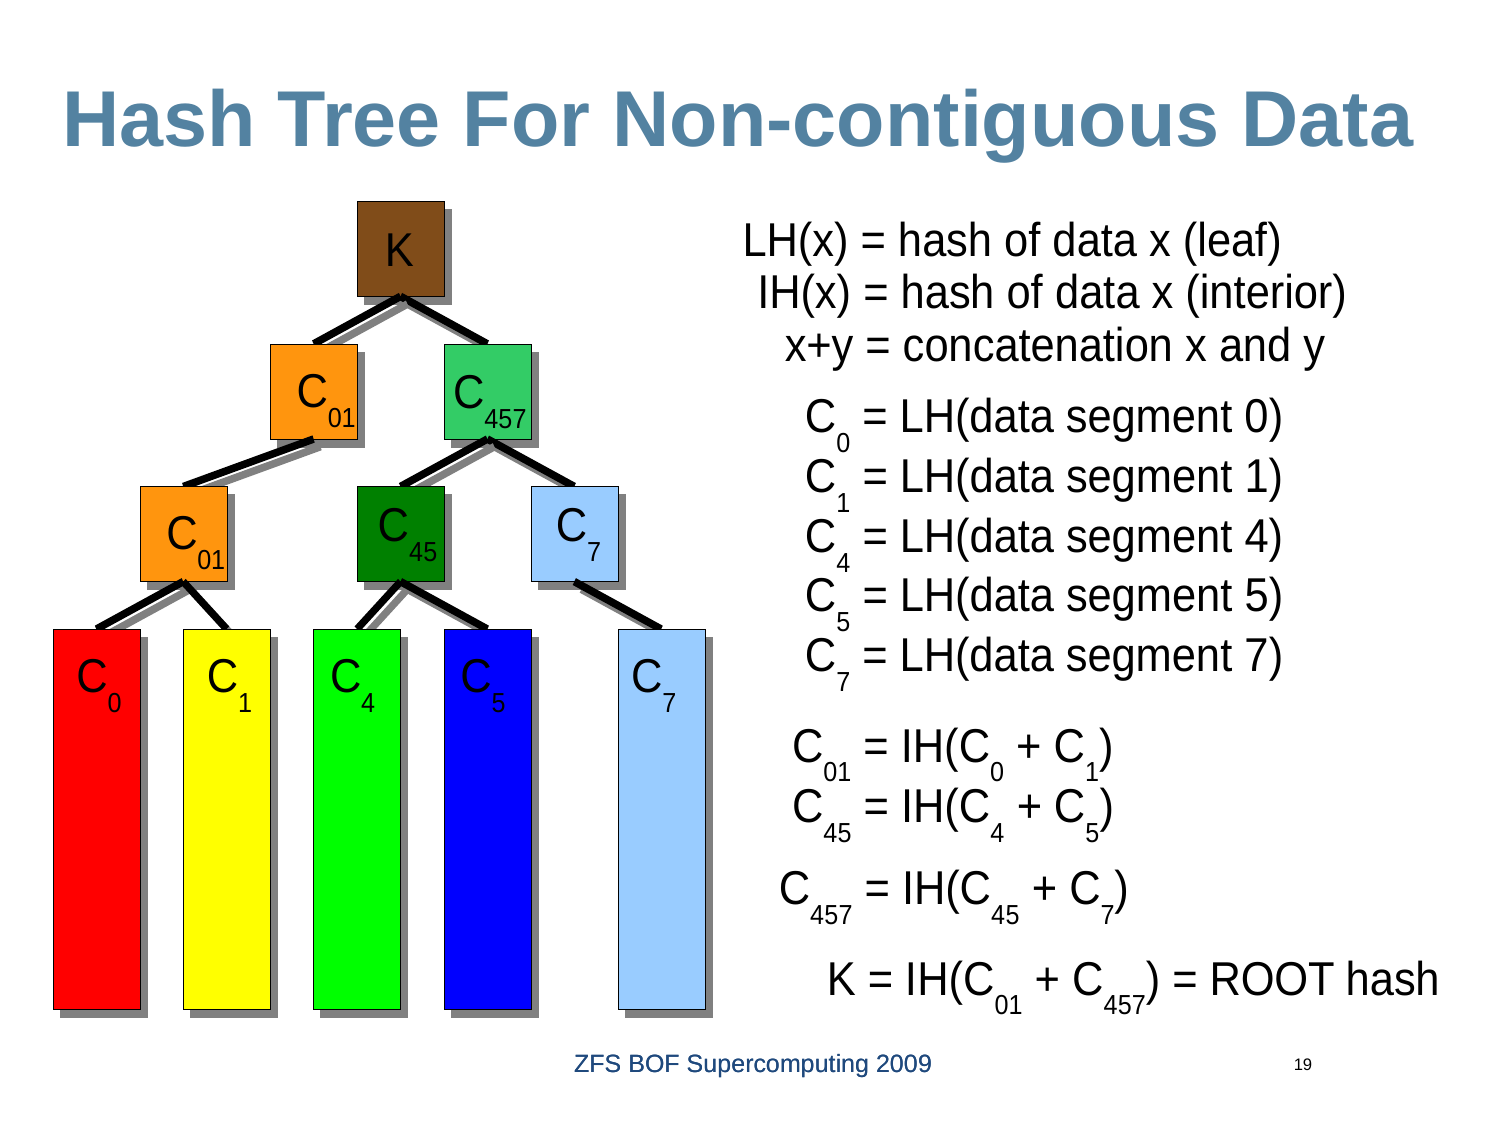

# Hash Tree For Non-contiguous Data
ZFS BOF Supercomputing 2009
ZFS BOF Supercomputing 2009